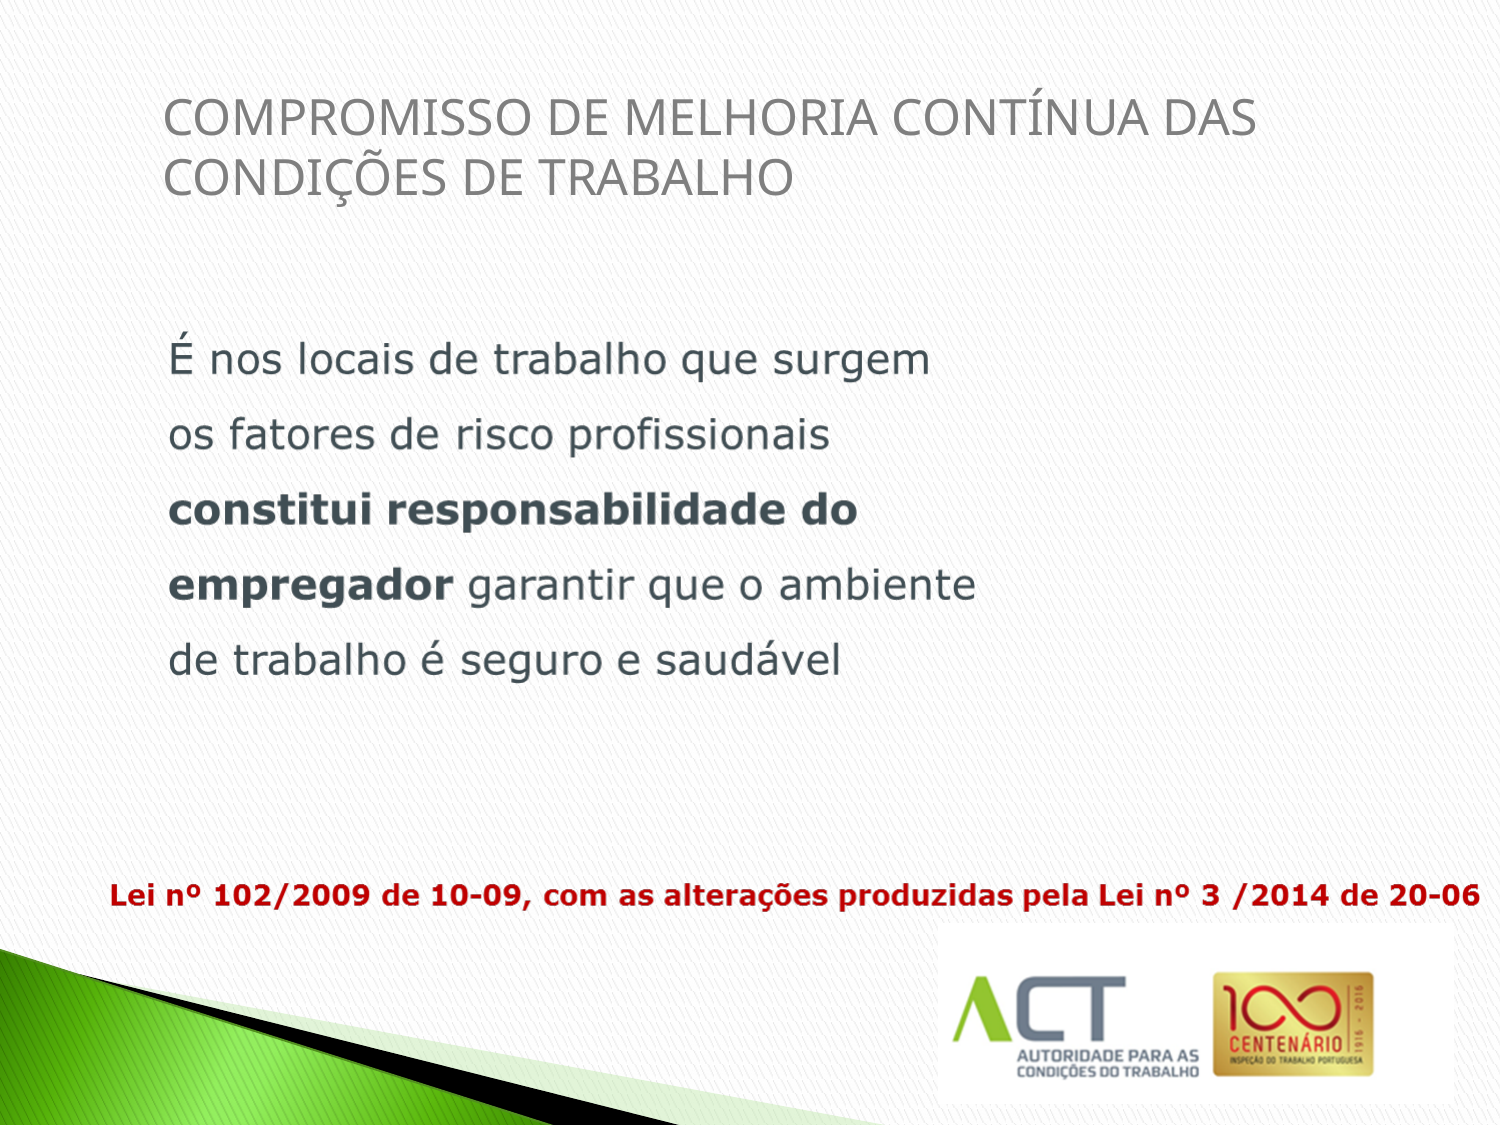

COMPROMISSO DE MELHORIA CONTÍNUA DAS CONDIÇÕES DE TRABALHO